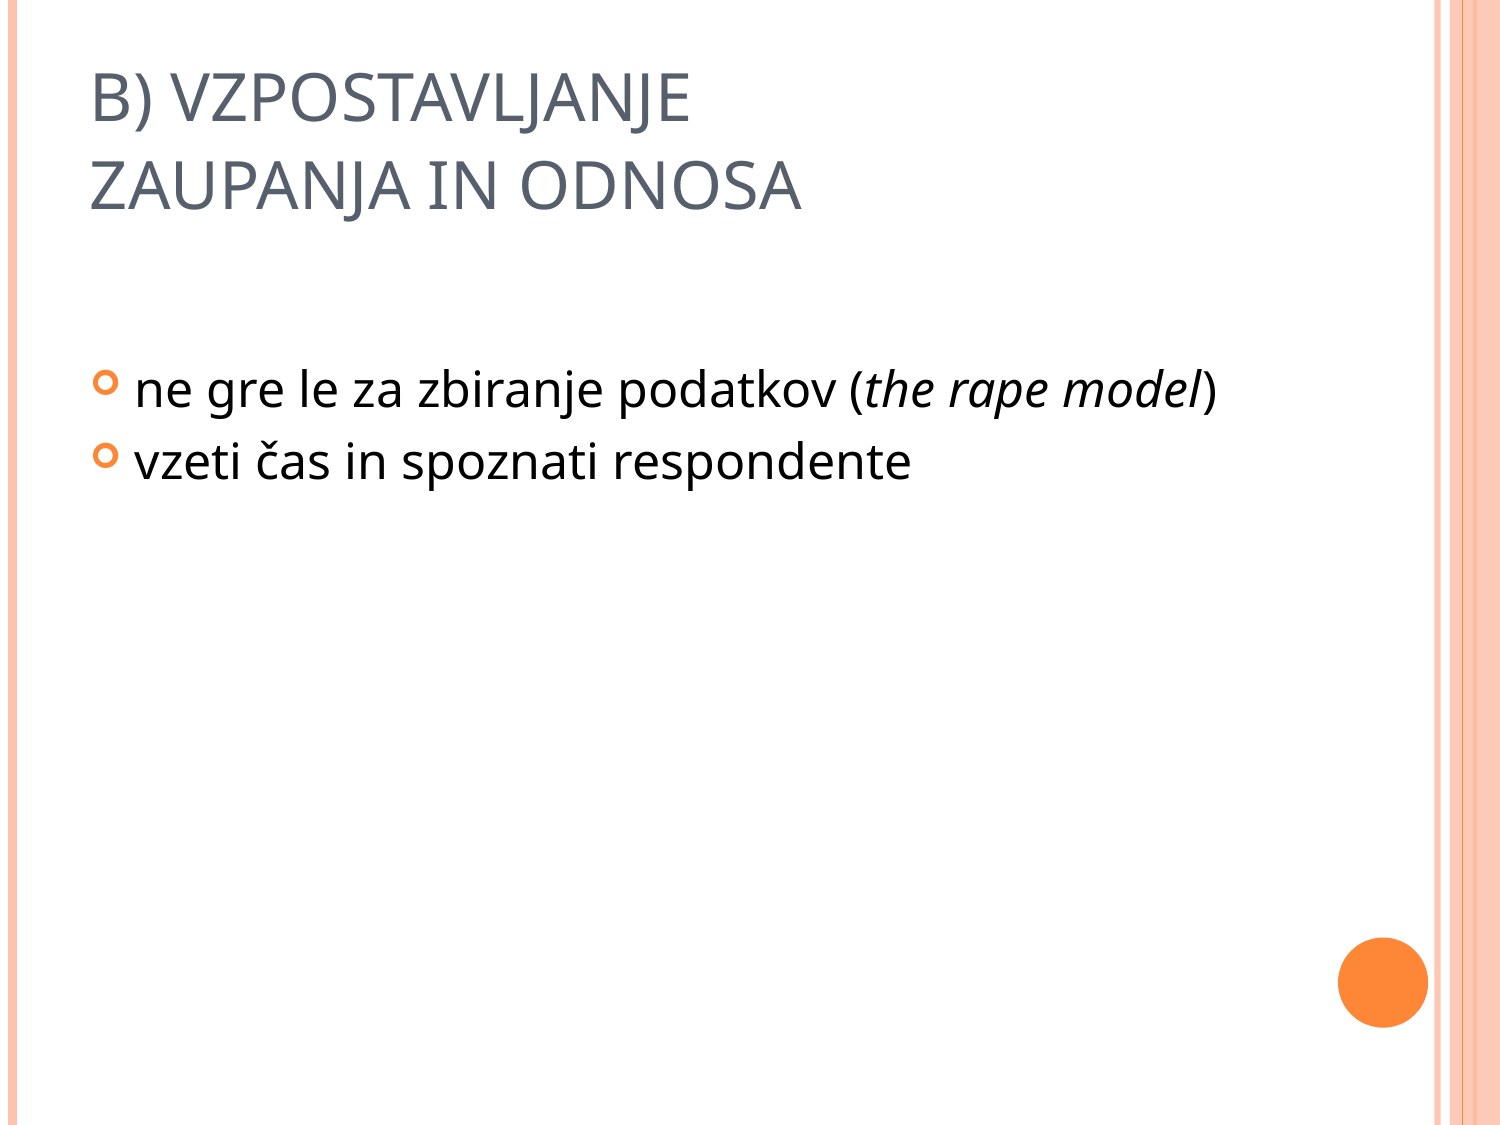

# B) VZPOSTAVLJANJE ZAUPANJA IN ODNOSA
ne gre le za zbiranje podatkov (the rape model)
vzeti čas in spoznati respondente